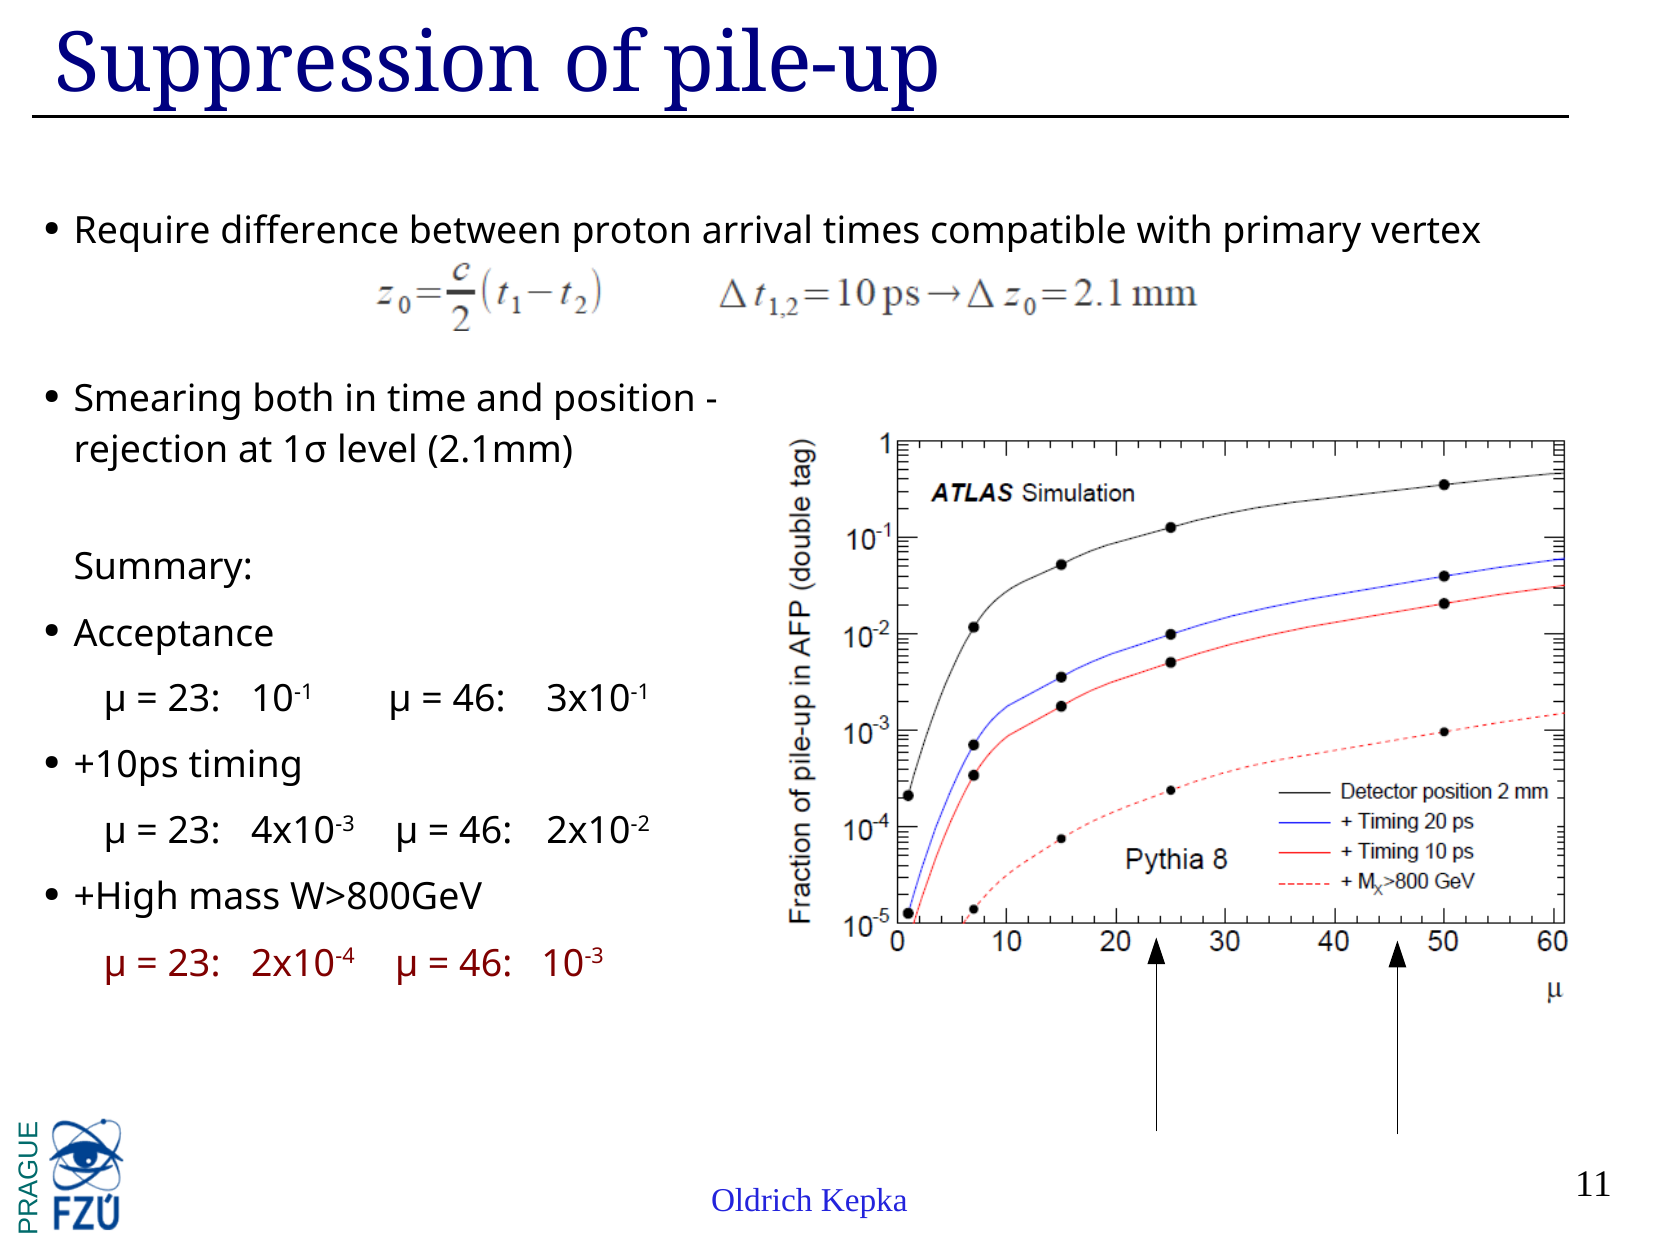

# Suppression of pile-up
Require difference between proton arrival times compatible with primary vertex
Smearing both in time and position -
rejection at 1σ level (2.1mm)
Summary:
Acceptance
μ = 23: 	10-1 μ = 46: 	3x10-1
+10ps timing
μ = 23:	4x10-3 μ = 46: 	2x10-2
+High mass W>800GeV
μ = 23: 	2x10-4 μ = 46: 10-3
11